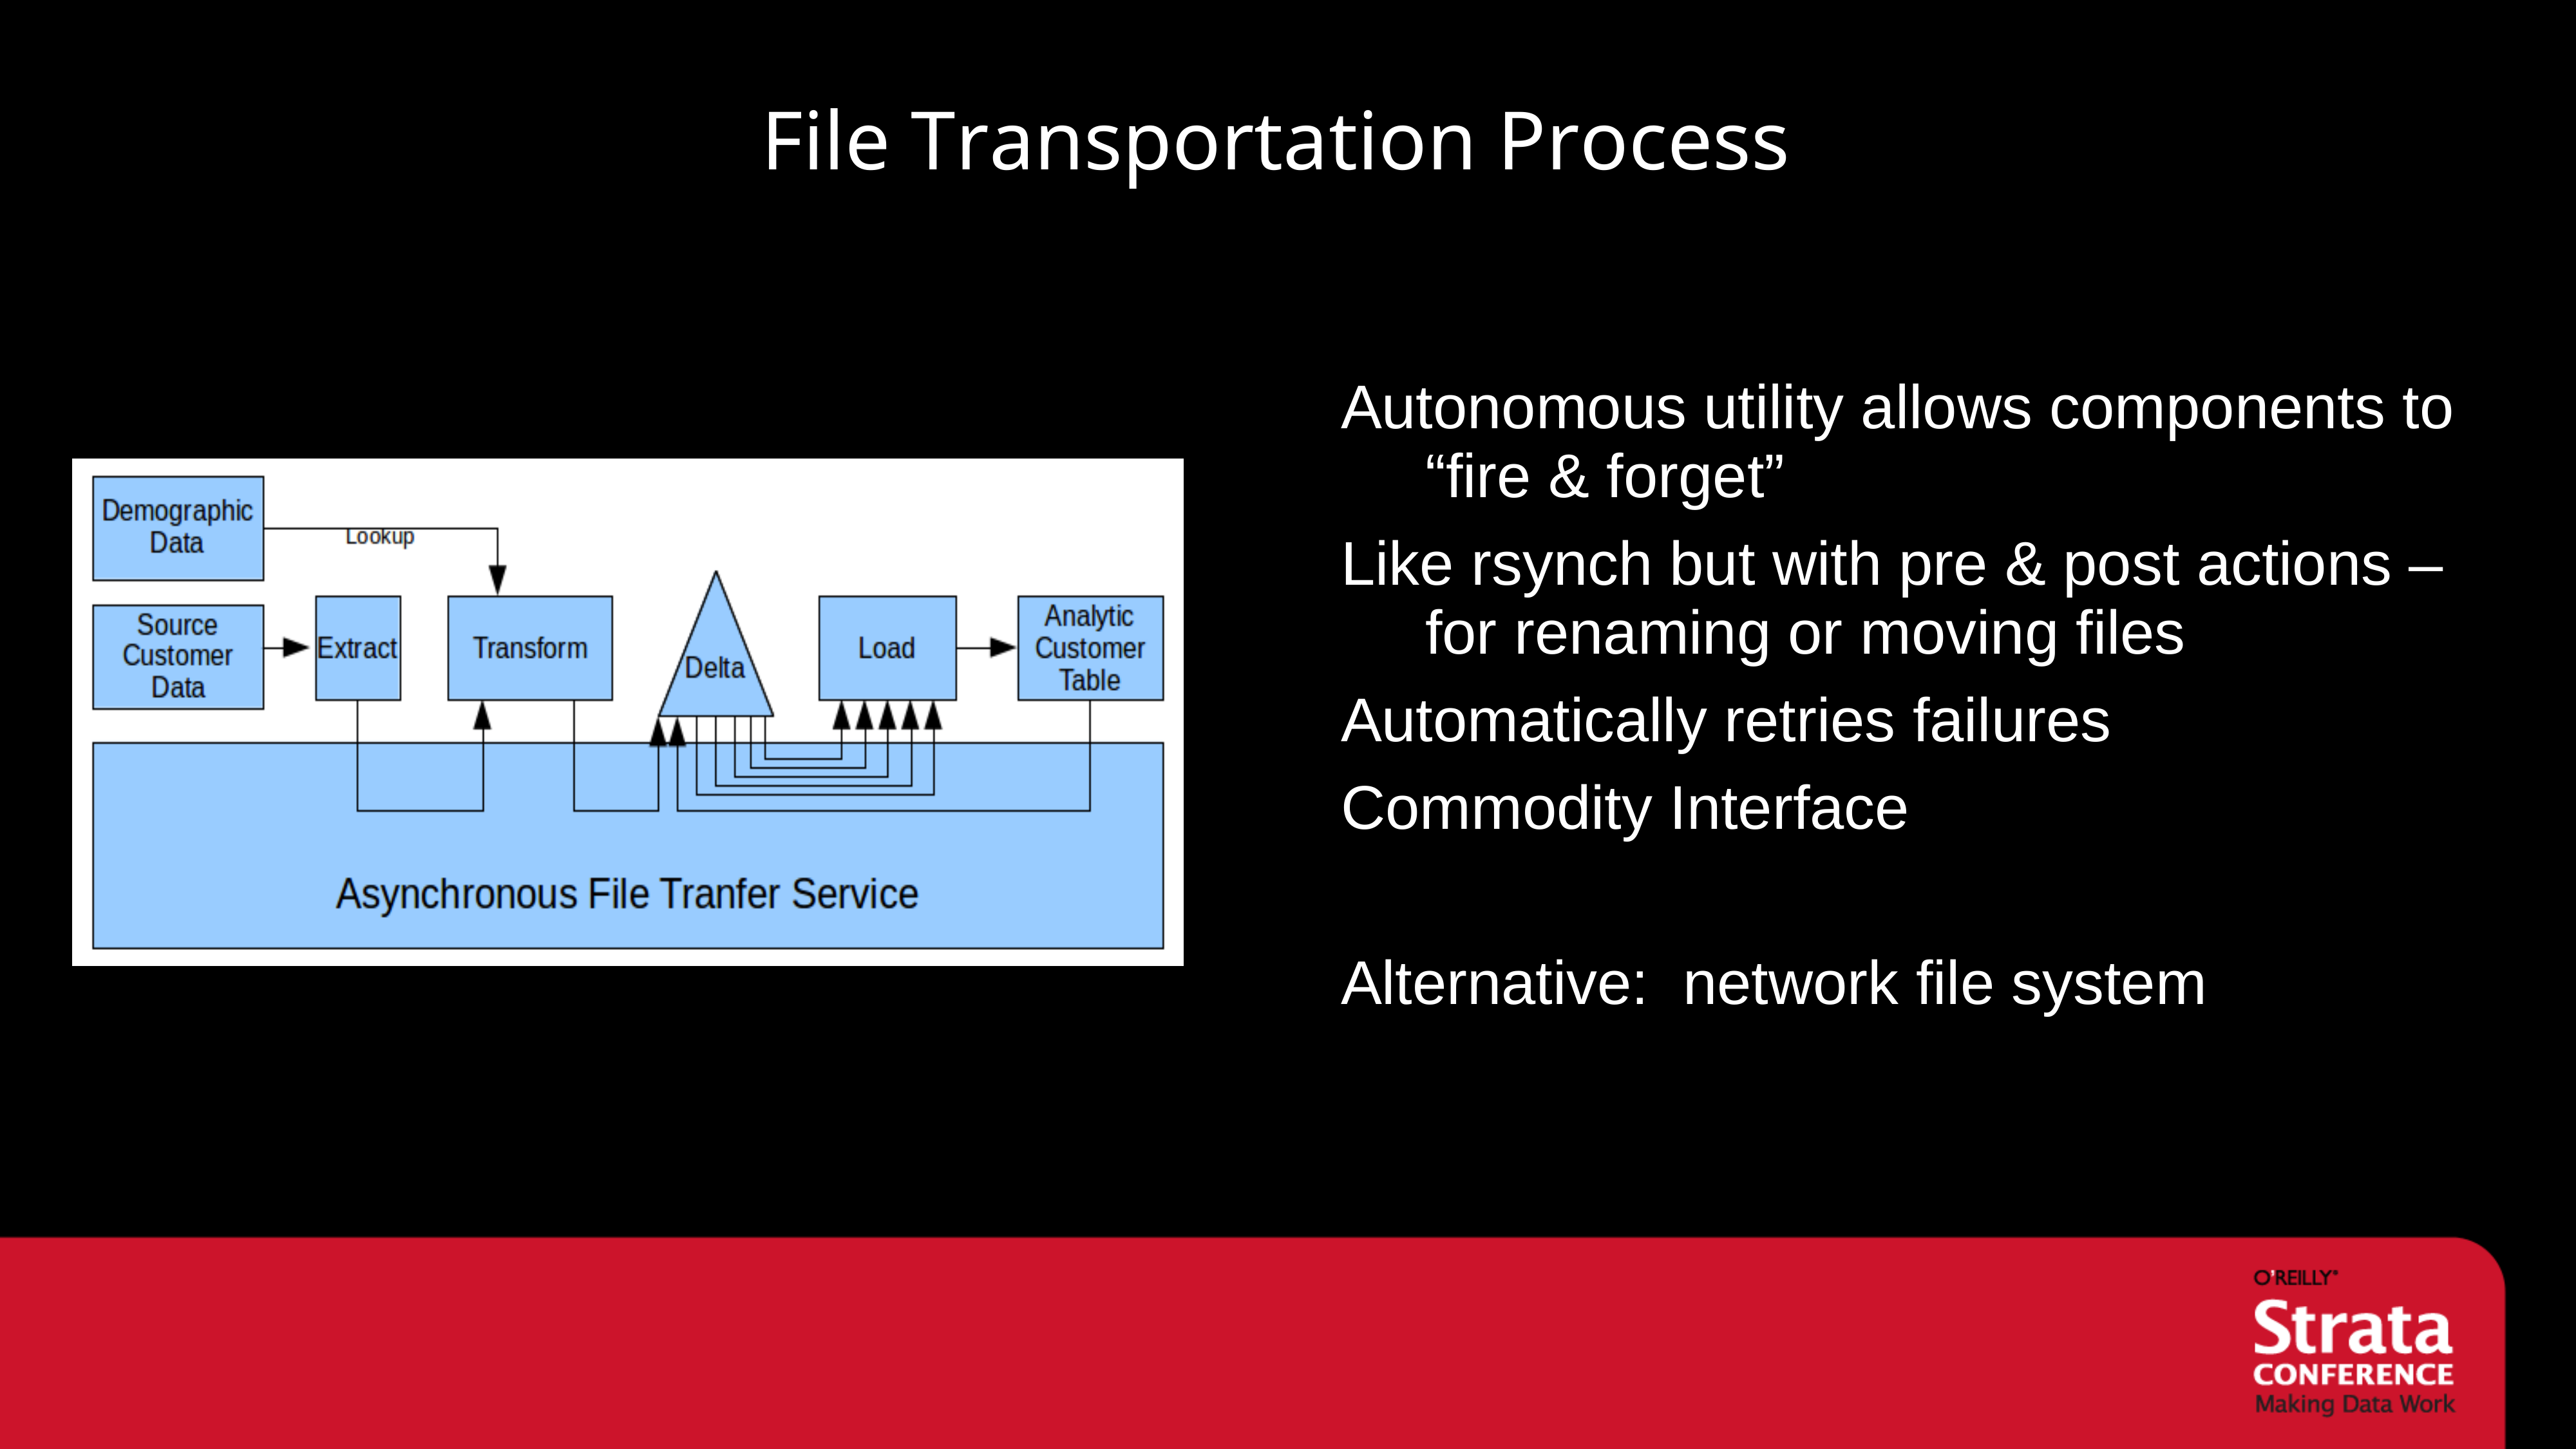

#
File Transportation Process
Autonomous utility allows components to “fire & forget”
Like rsynch but with pre & post actions – for renaming or moving files
Automatically retries failures
Commodity Interface
Alternative: network file system